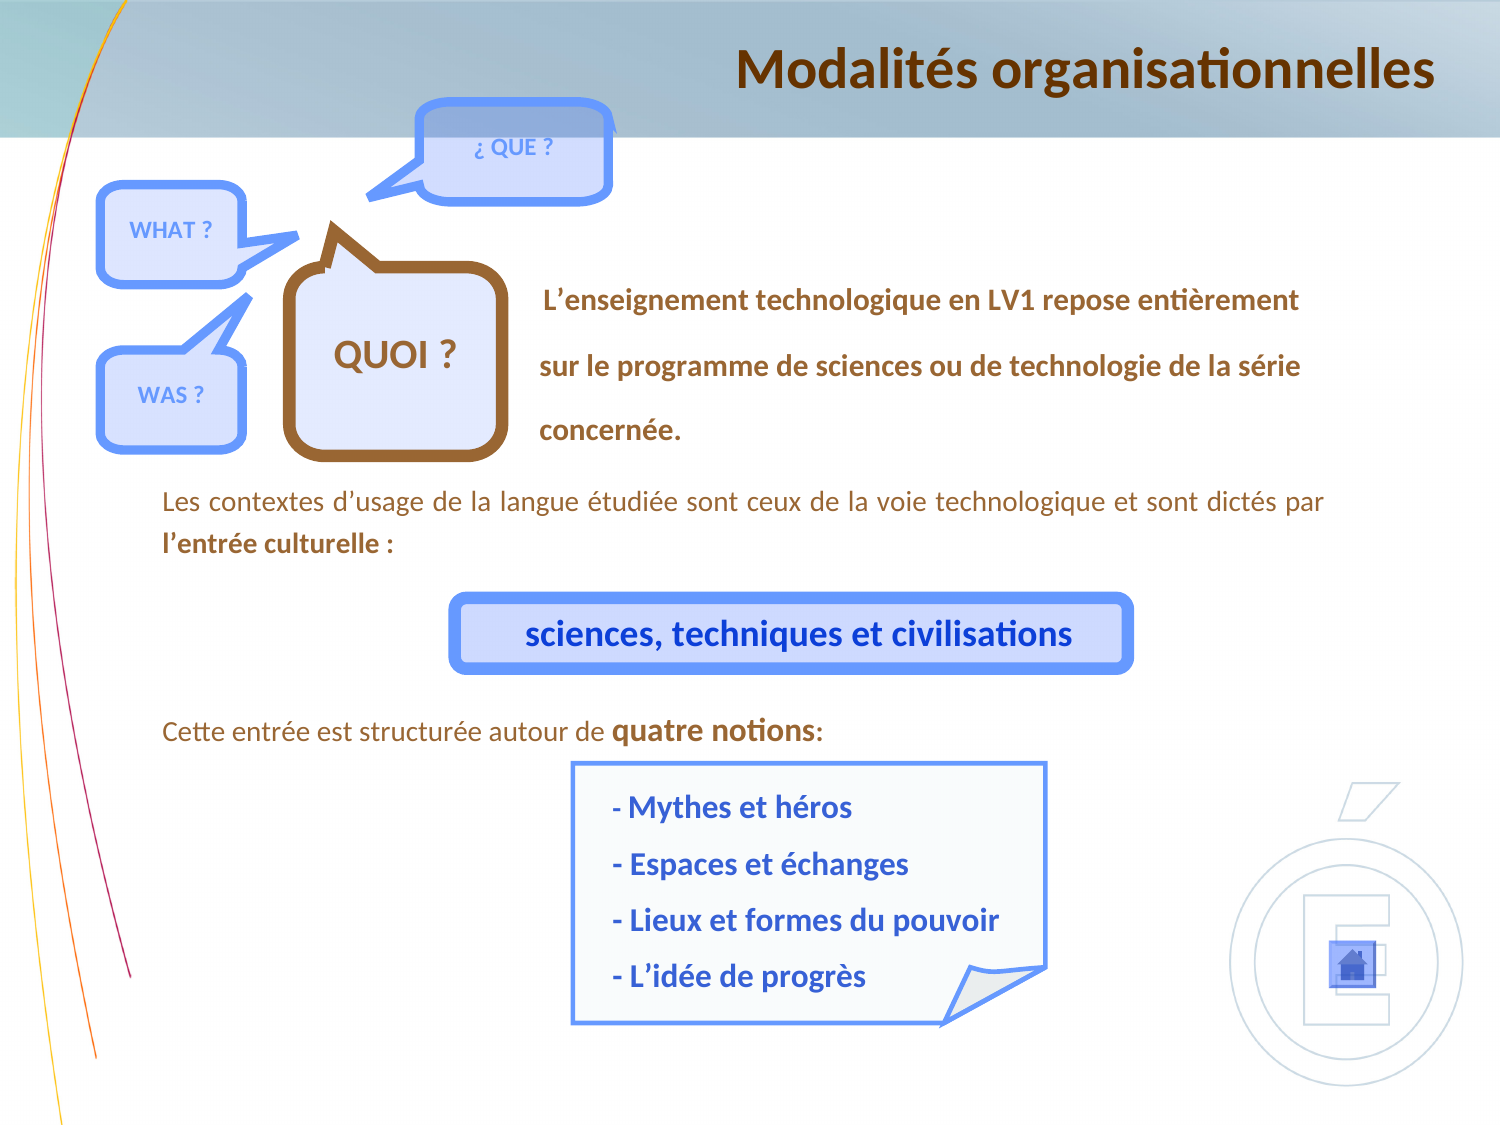

# Modalités organisationnelles
¿ QUE ?
			 L’enseignement technologique en LV1 repose entièrement
			 sur le programme de sciences ou de technologie de la série
			 concernée.
WHAT ?
QUOI ?
WAS ?
Les contextes d’usage de la langue étudiée sont ceux de la voie technologique et sont dictés par l’entrée culturelle :
 sciences, techniques et civilisations
Cette entrée est structurée autour de quatre notions:
			- Mythes et héros
			- Espaces et échanges
			- Lieux et formes du pouvoir
 			- L’idée de progrès